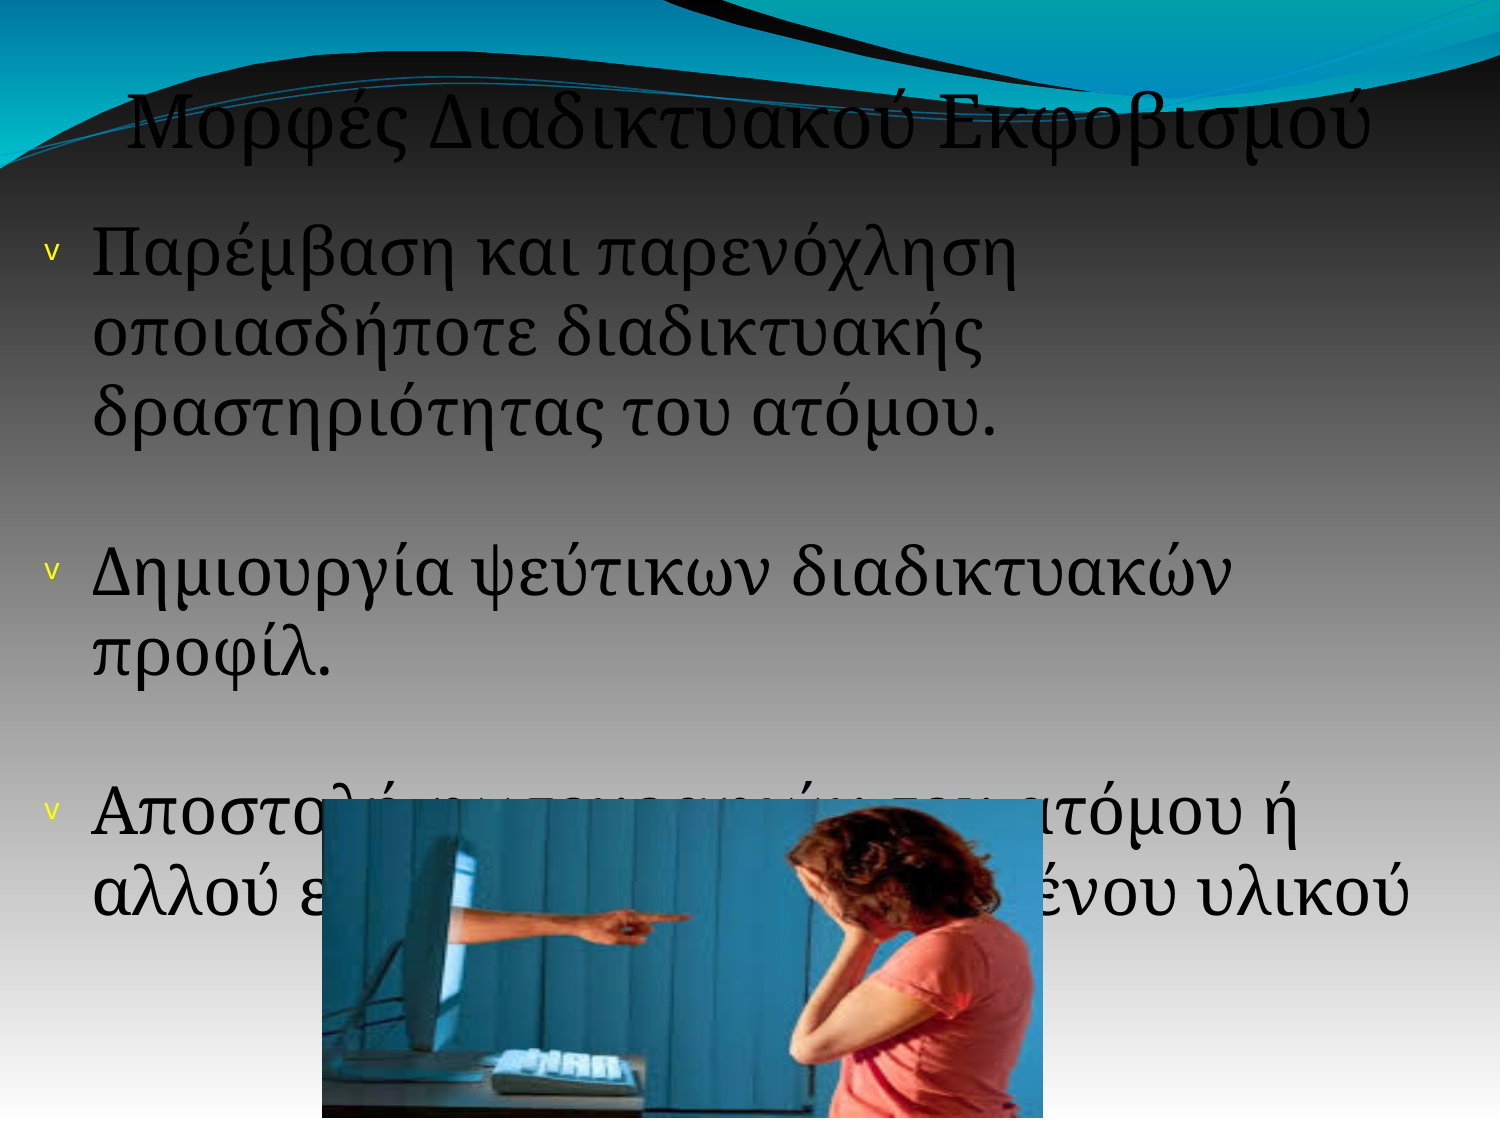

Μορφές Διαδικτυακού Εκφοβισμού
Παρέμβαση και παρενόχληση οποιασδήποτε διαδικτυακής δραστηριότητας του ατόμου.
Δημιουργία ψεύτικων διαδικτυακών προφίλ.
Αποστολή φωτογραφιών του ατόμου ή αλλού είδους μαγνητοσκοπημένου υλικού